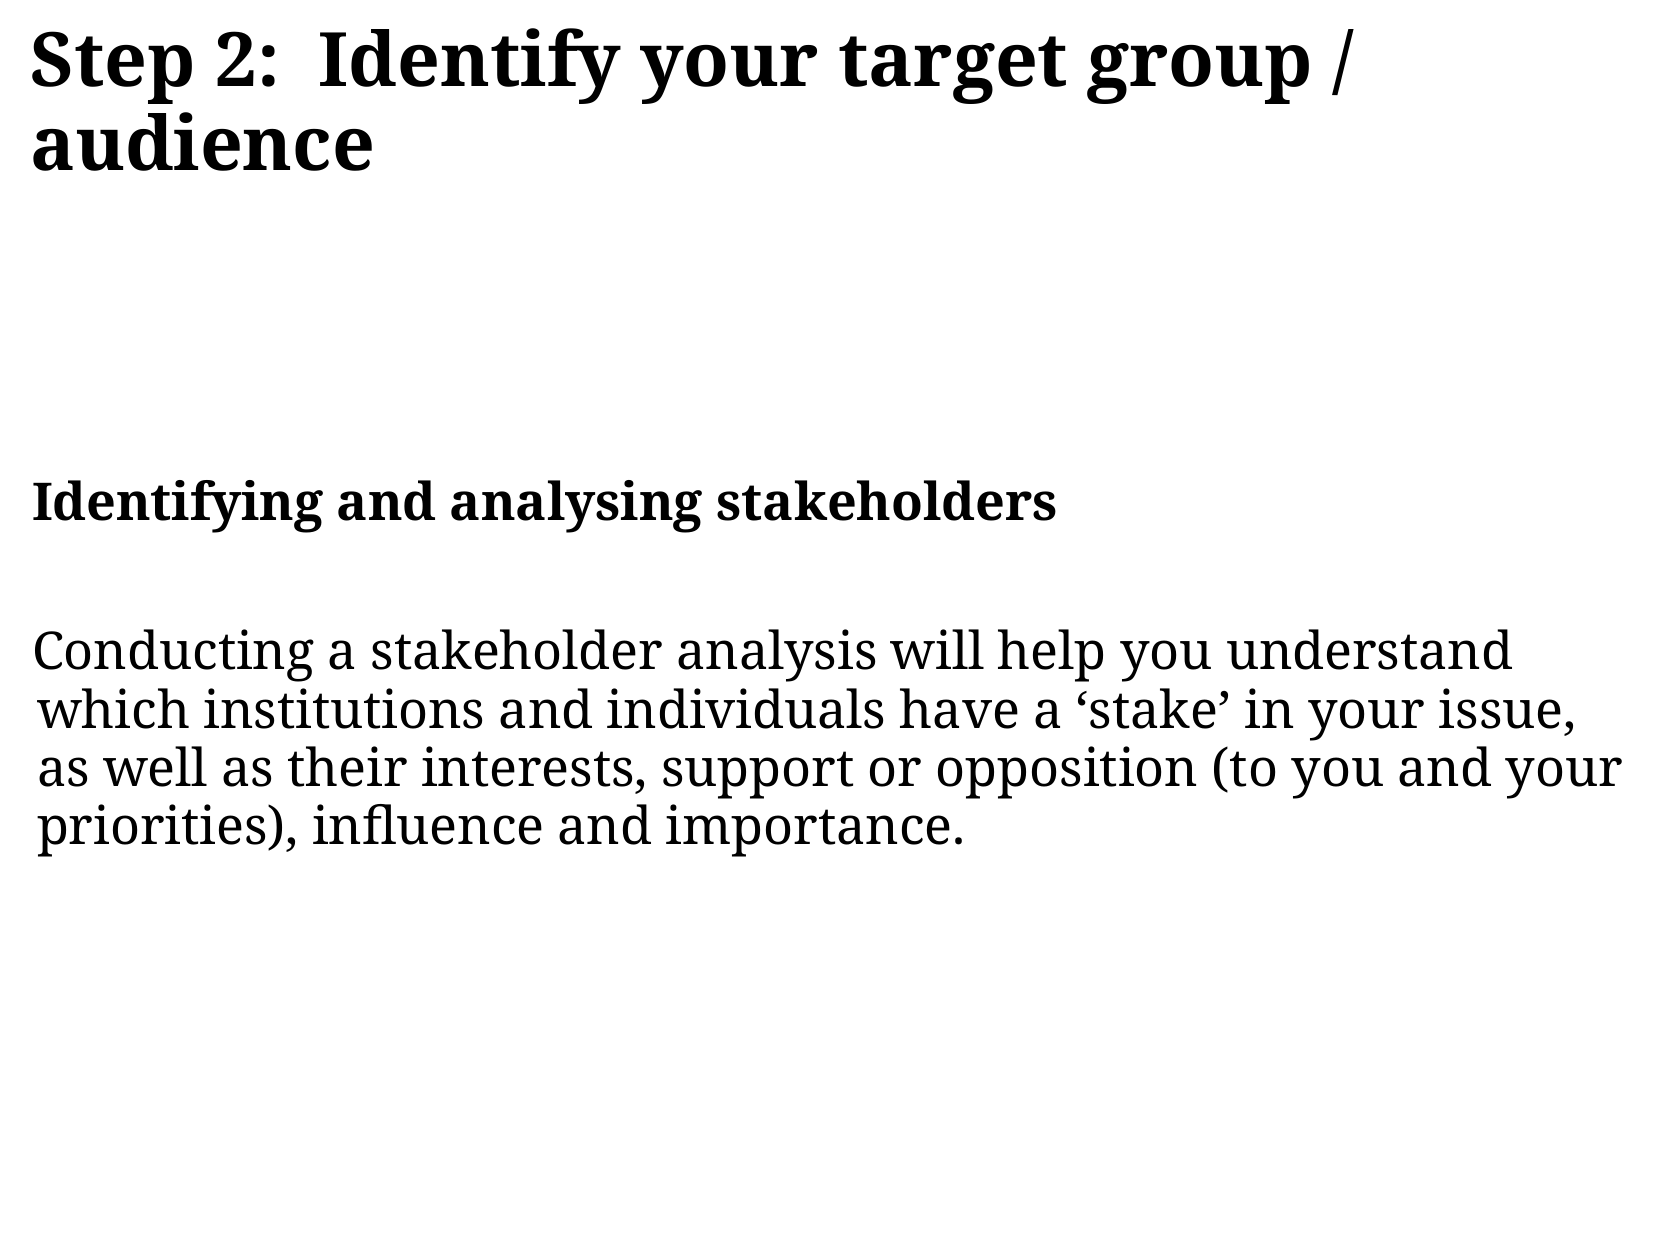

# Step 2: Identify your target group / audience
Identifying and analysing stakeholders
Conducting a stakeholder analysis will help you understand which institutions and individuals have a ‘stake’ in your issue, as well as their interests, support or opposition (to you and your priorities), influence and importance.